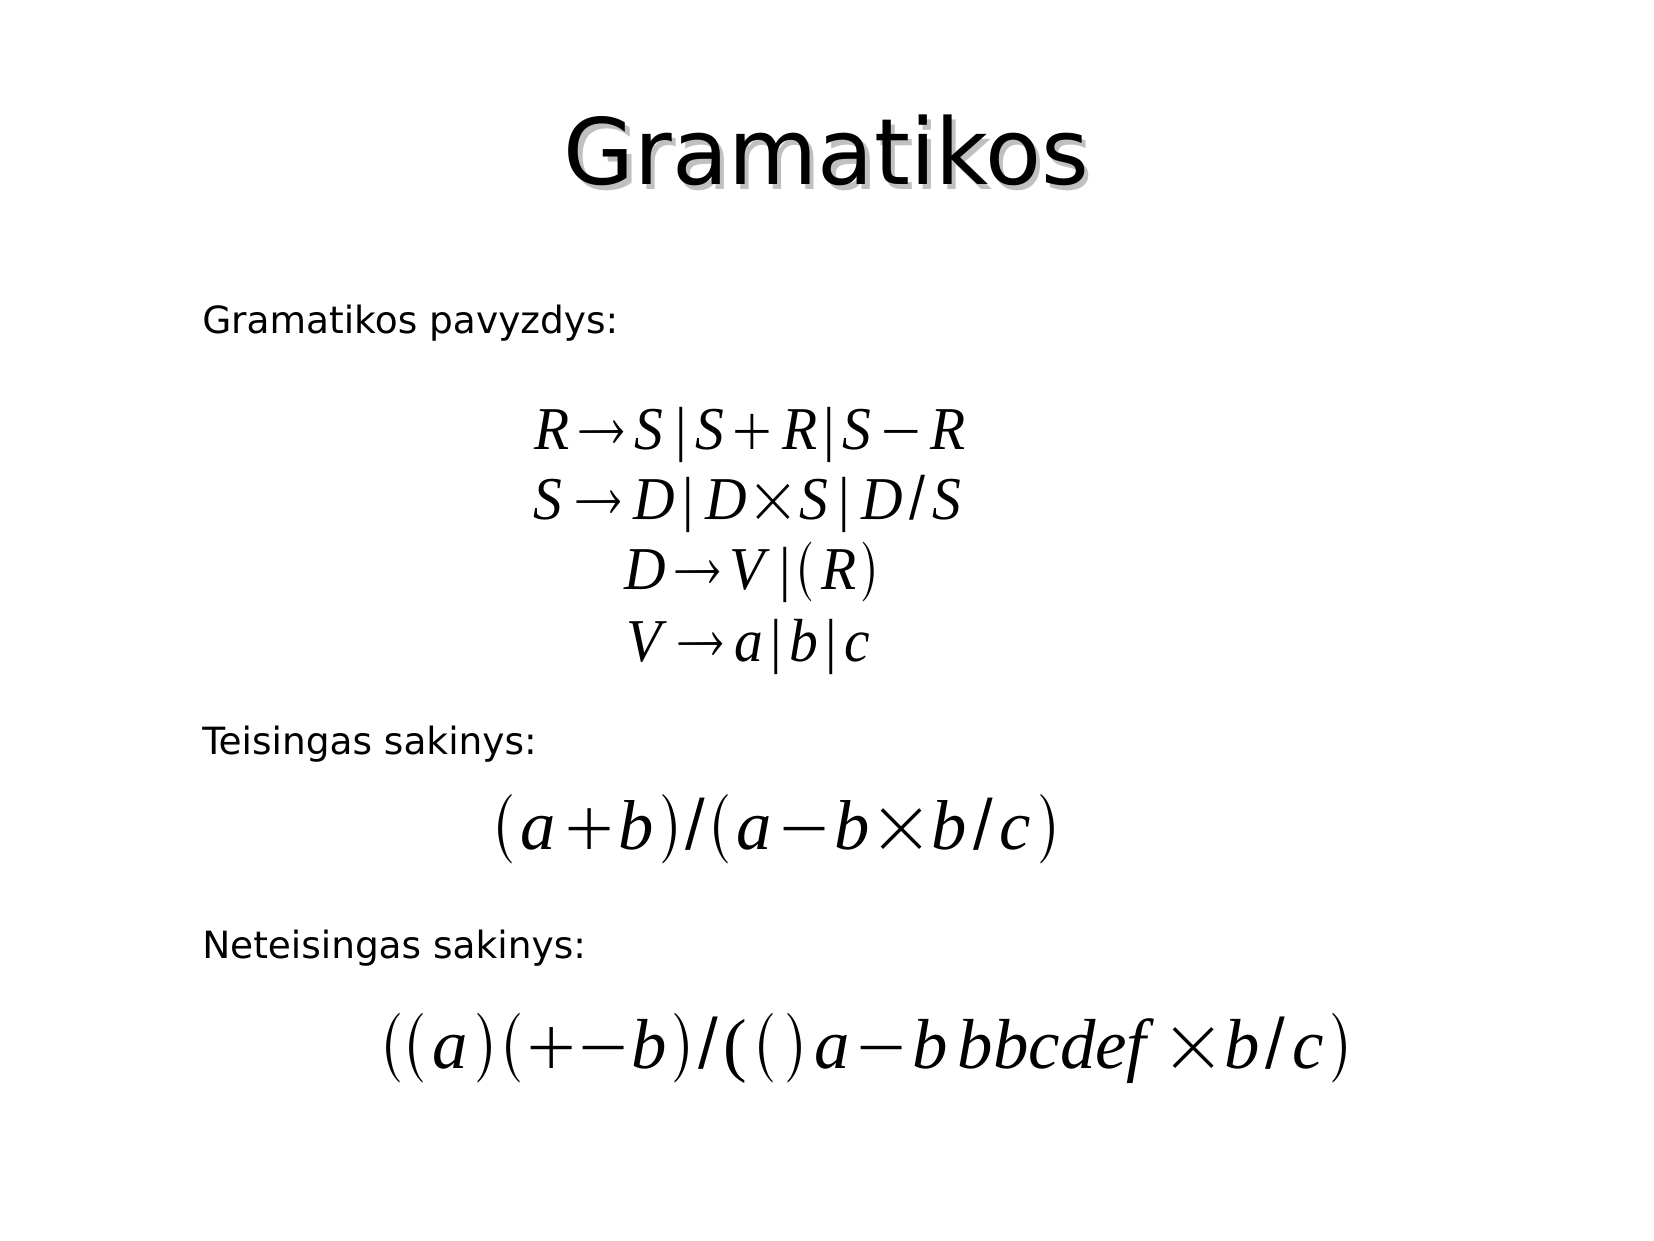

# Gramatikos
Gramatikos pavyzdys:
Teisingas sakinys:
Neteisingas sakinys: